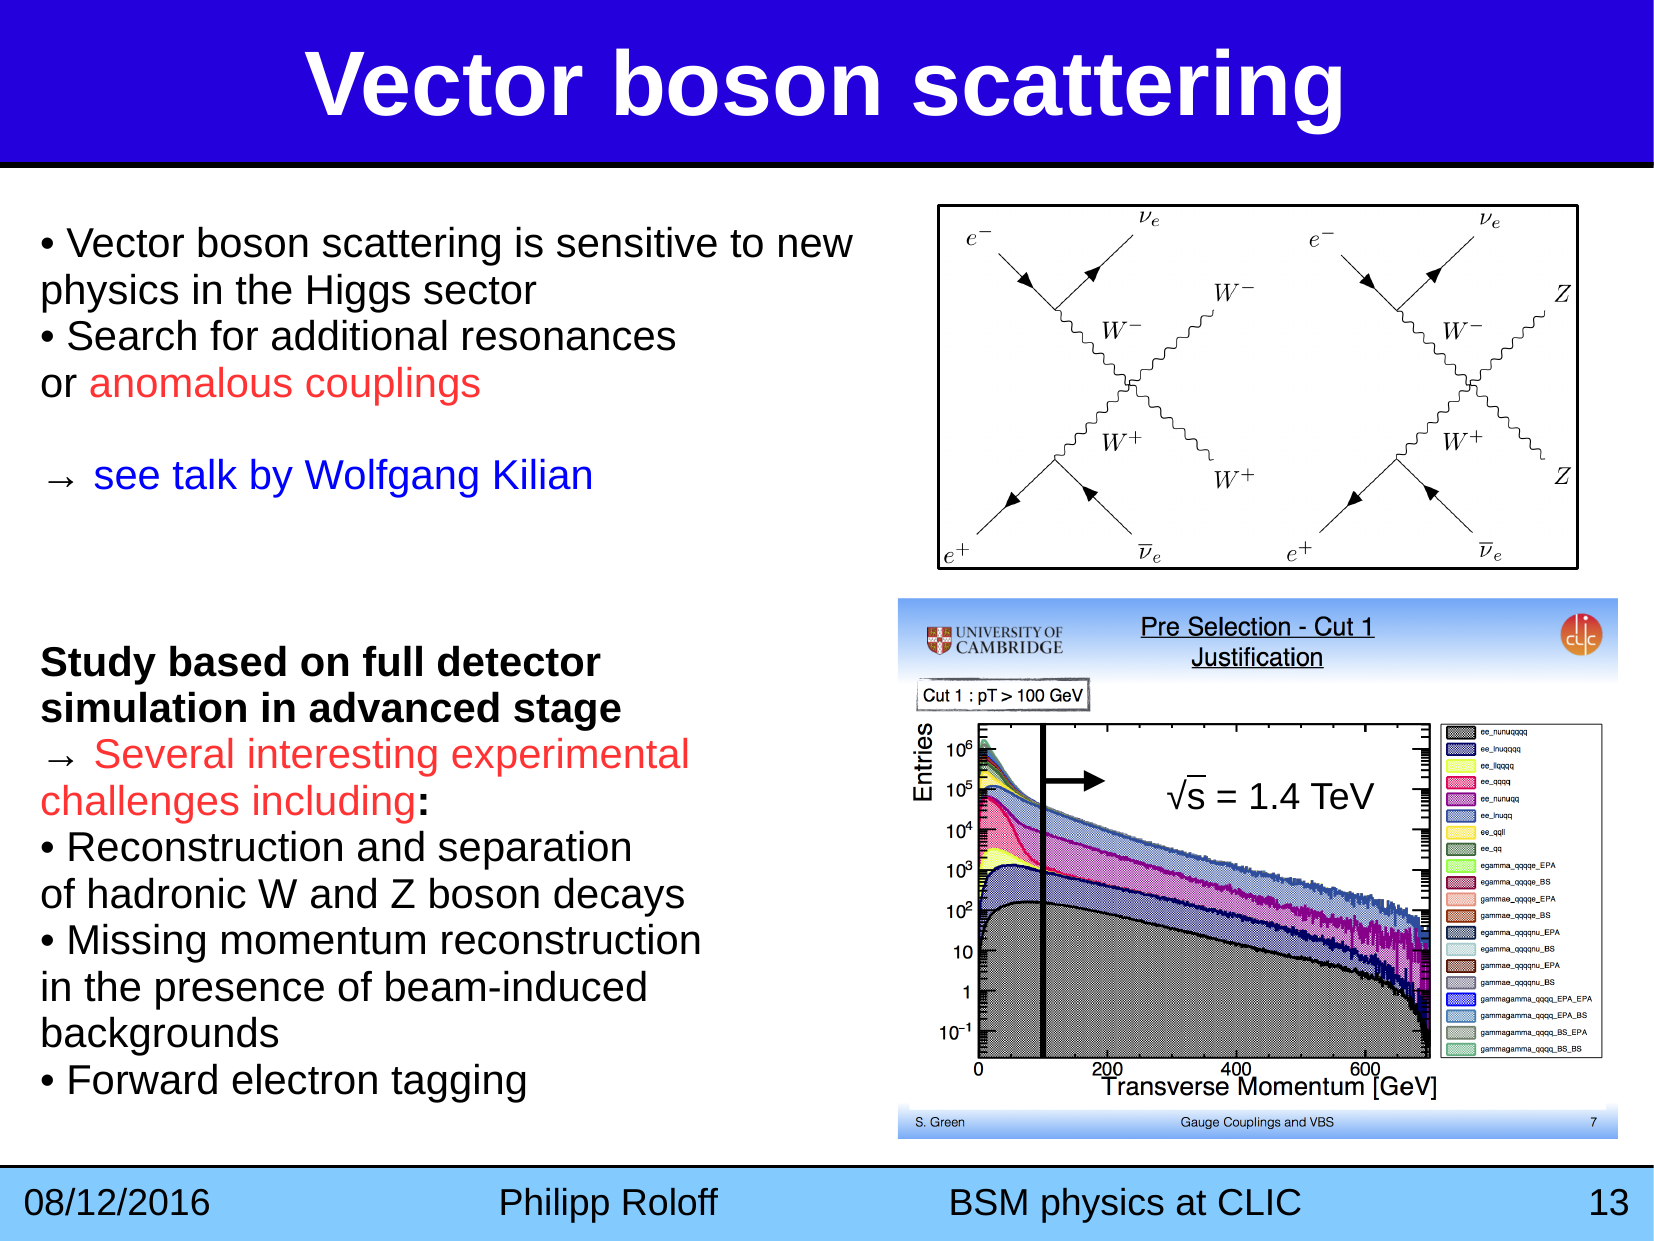

# Vector boson scattering
• Vector boson scattering is sensitive to new
physics in the Higgs sector
• Search for additional resonances
or anomalous couplings
→ see talk by Wolfgang Kilian
Study based on full detector
simulation in advanced stage
→ Several interesting experimental
challenges including:
• Reconstruction and separation
of hadronic W and Z boson decays
• Missing momentum reconstruction
in the presence of beam-induced
backgrounds
• Forward electron tagging
√s = 1.4 TeV
13